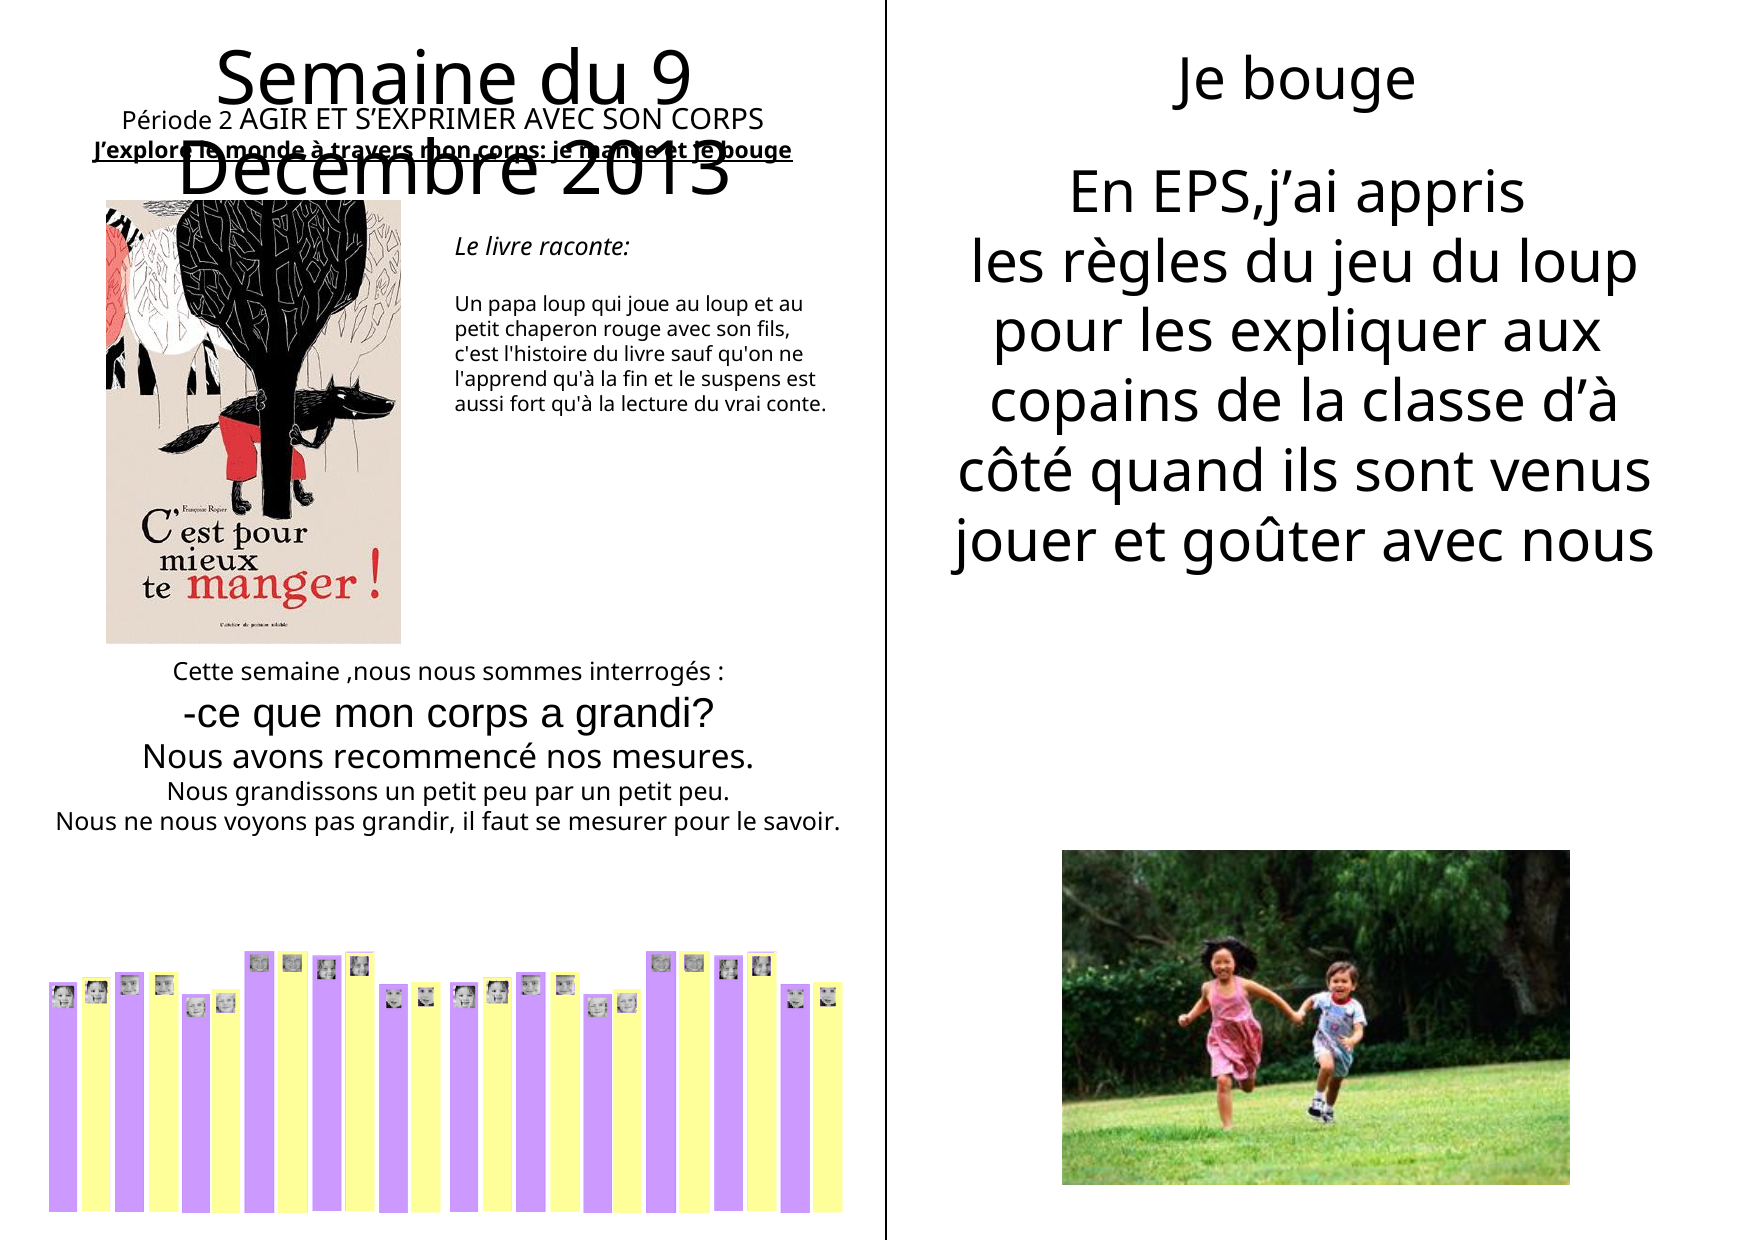

Semaine du 9 Decembre 2013
Je bouge
Période 2 AGIR ET S’EXPRIMER AVEC SON CORPS
J’explore le monde à travers mon corps: je mange et je bouge
En EPS,j’ai appris
les règles du jeu du loup pour les expliquer aux
copains de la classe d’à côté quand ils sont venus jouer et goûter avec nous
Le livre raconte:
Un papa loup qui joue au loup et au petit chaperon rouge avec son fils, c'est l'histoire du livre sauf qu'on ne l'apprend qu'à la fin et le suspens est aussi fort qu'à la lecture du vrai conte.
Cette semaine ,nous nous sommes interrogés :
-ce que mon corps a grandi?
Nous avons recommencé nos mesures.
Nous grandissons un petit peu par un petit peu.
Nous ne nous voyons pas grandir, il faut se mesurer pour le savoir.